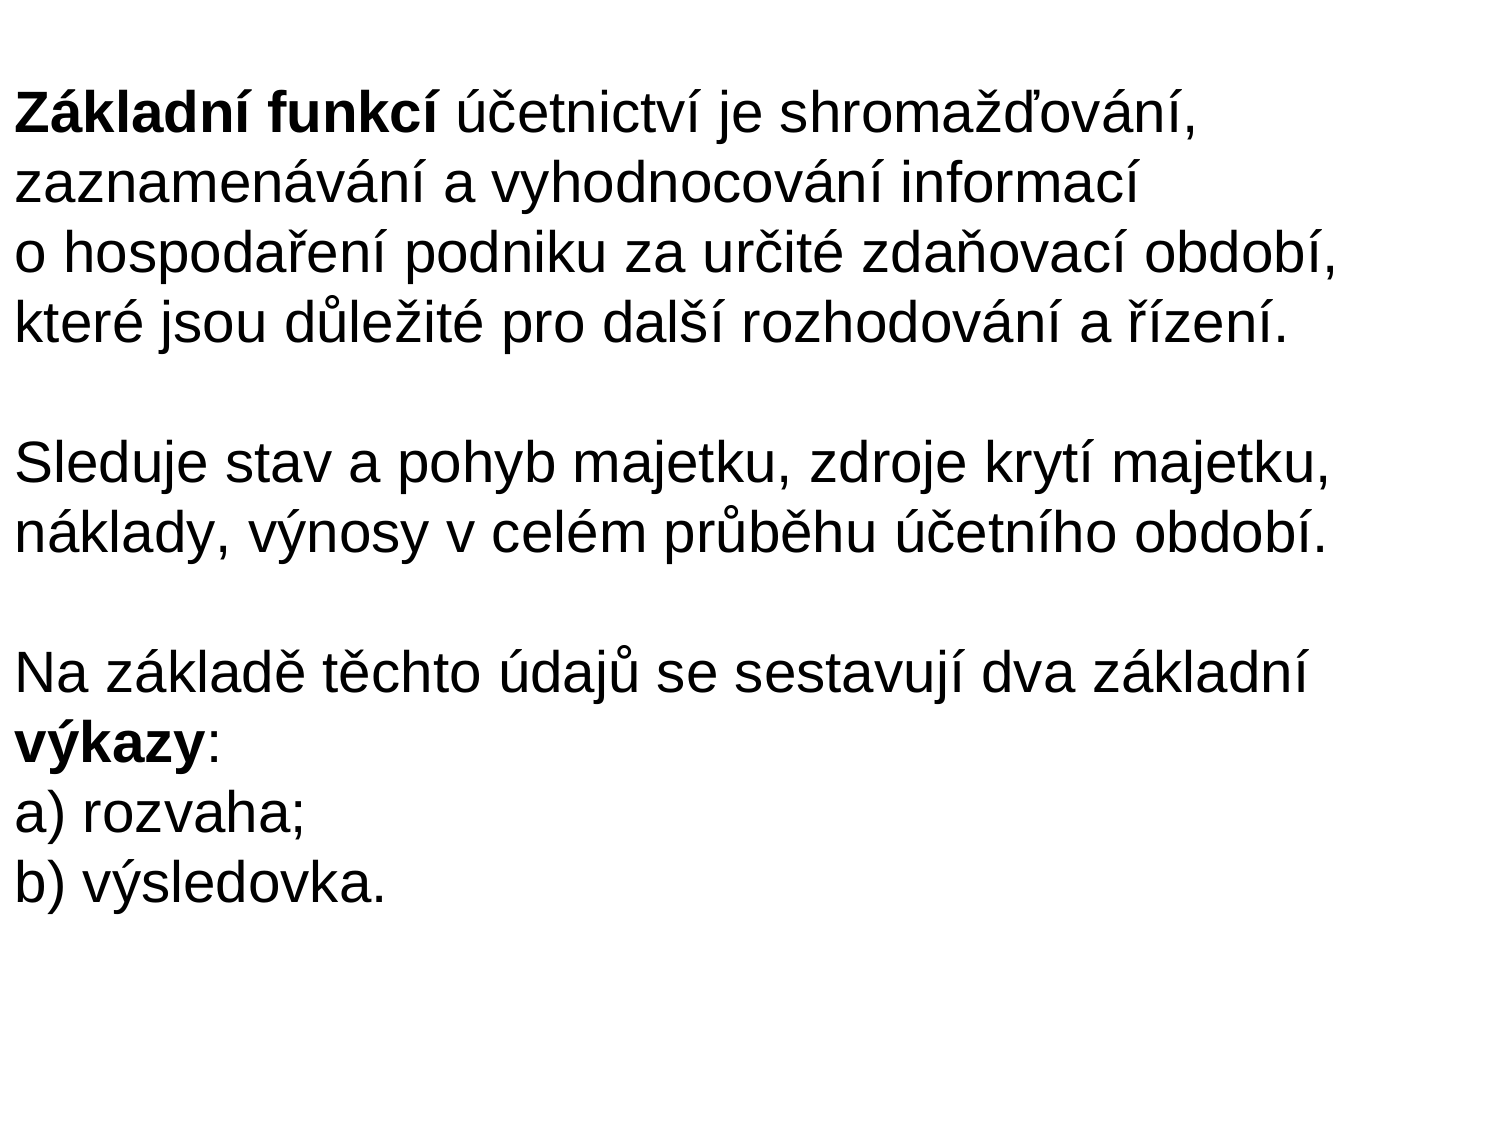

Základní funkcí účetnictví je shromažďování,
zaznamenávání a vyhodnocování informací
o hospodaření podniku za určité zdaňovací období, které jsou důležité pro další rozhodování a řízení.
Sleduje stav a pohyb majetku, zdroje krytí majetku,
náklady, výnosy v celém průběhu účetního období.
Na základě těchto údajů se sestavují dva základní
výkazy:
 rozvaha;
 výsledovka.